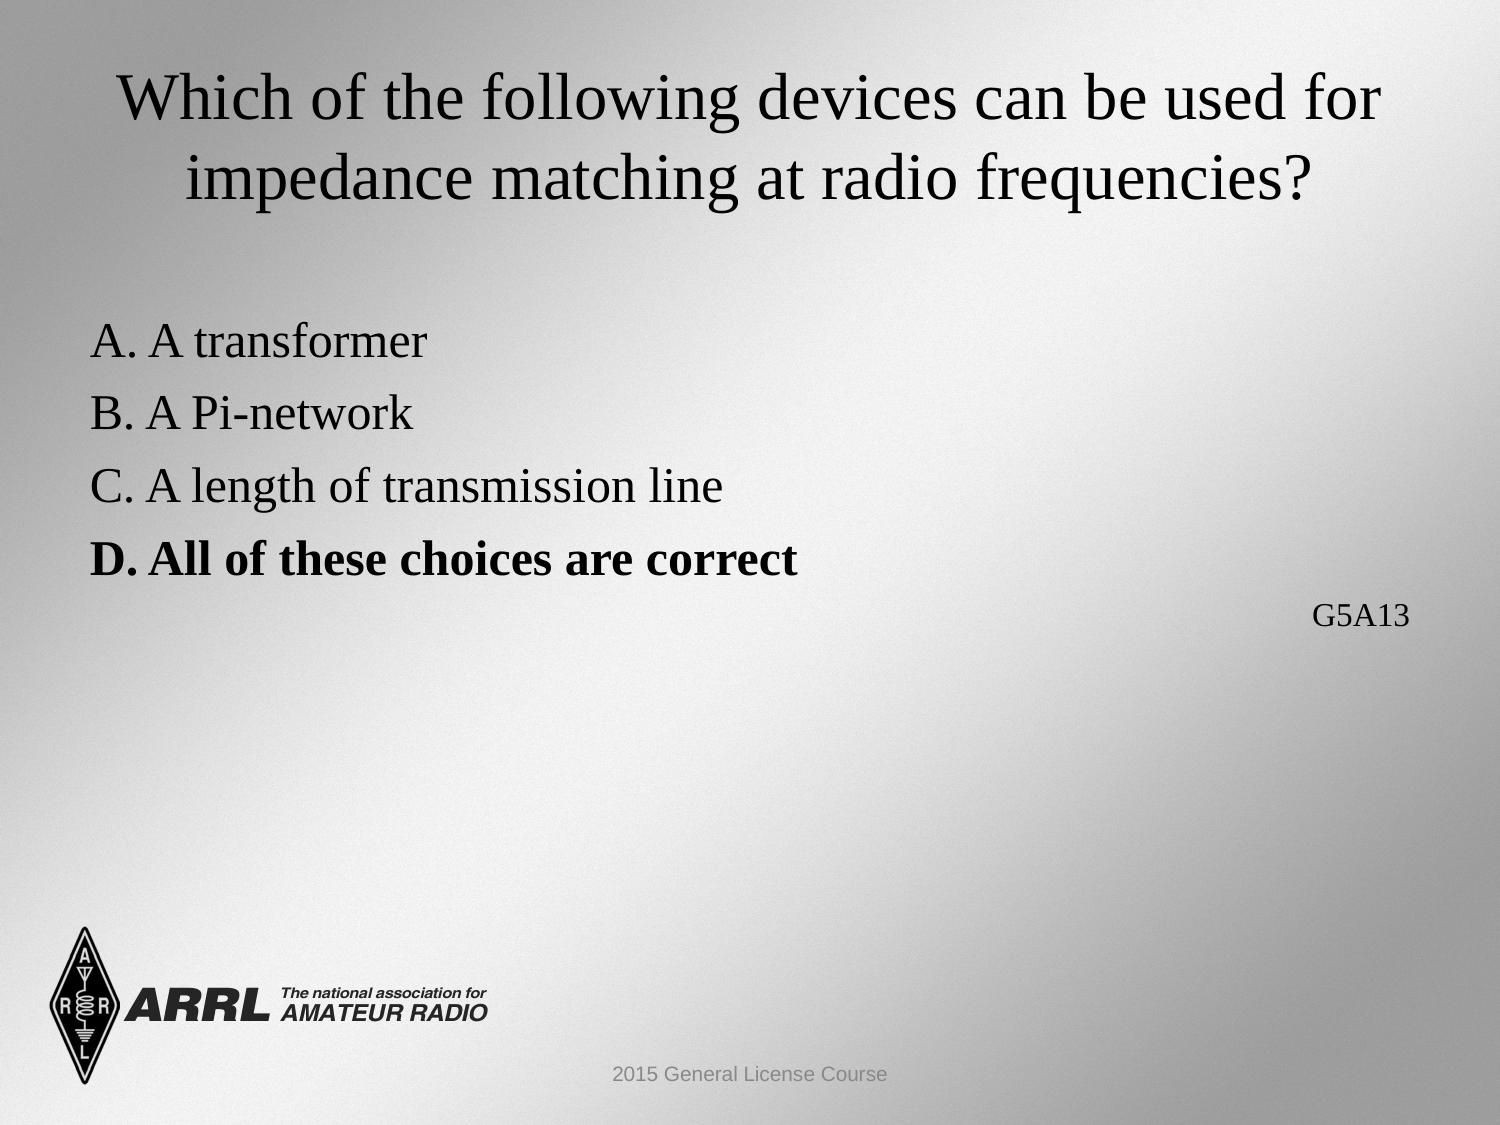

Which of the following devices can be used for impedance matching at radio frequencies?
# A. A transformer
B. A Pi-network
C. A length of transmission line
D. All of these choices are correct
 G5A13
2015 General License Course